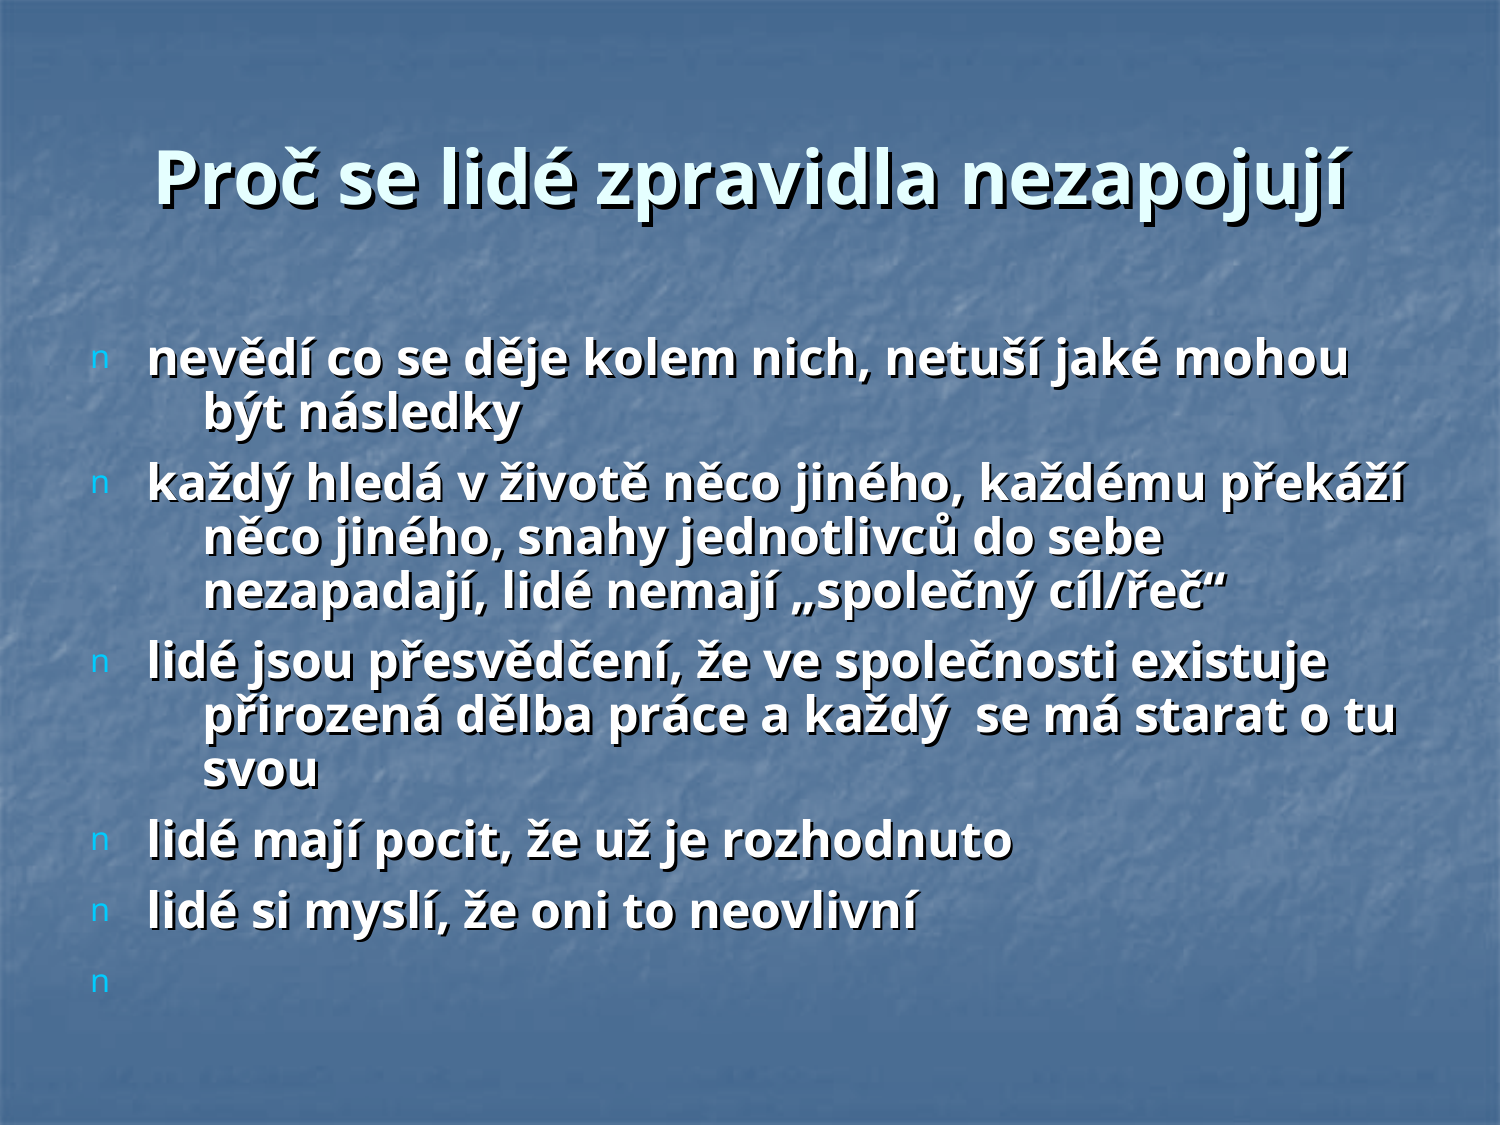

# Proč se lidé zpravidla nezapojují
nevědí co se děje kolem nich, netuší jaké mohou být následky
každý hledá v životě něco jiného, každému překáží něco jiného, snahy jednotlivců do sebe nezapadají, lidé nemají „společný cíl/řeč“
lidé jsou přesvědčení, že ve společnosti existuje přirozená dělba práce a každý se má starat o tu svou
lidé mají pocit, že už je rozhodnuto
lidé si myslí, že oni to neovlivní